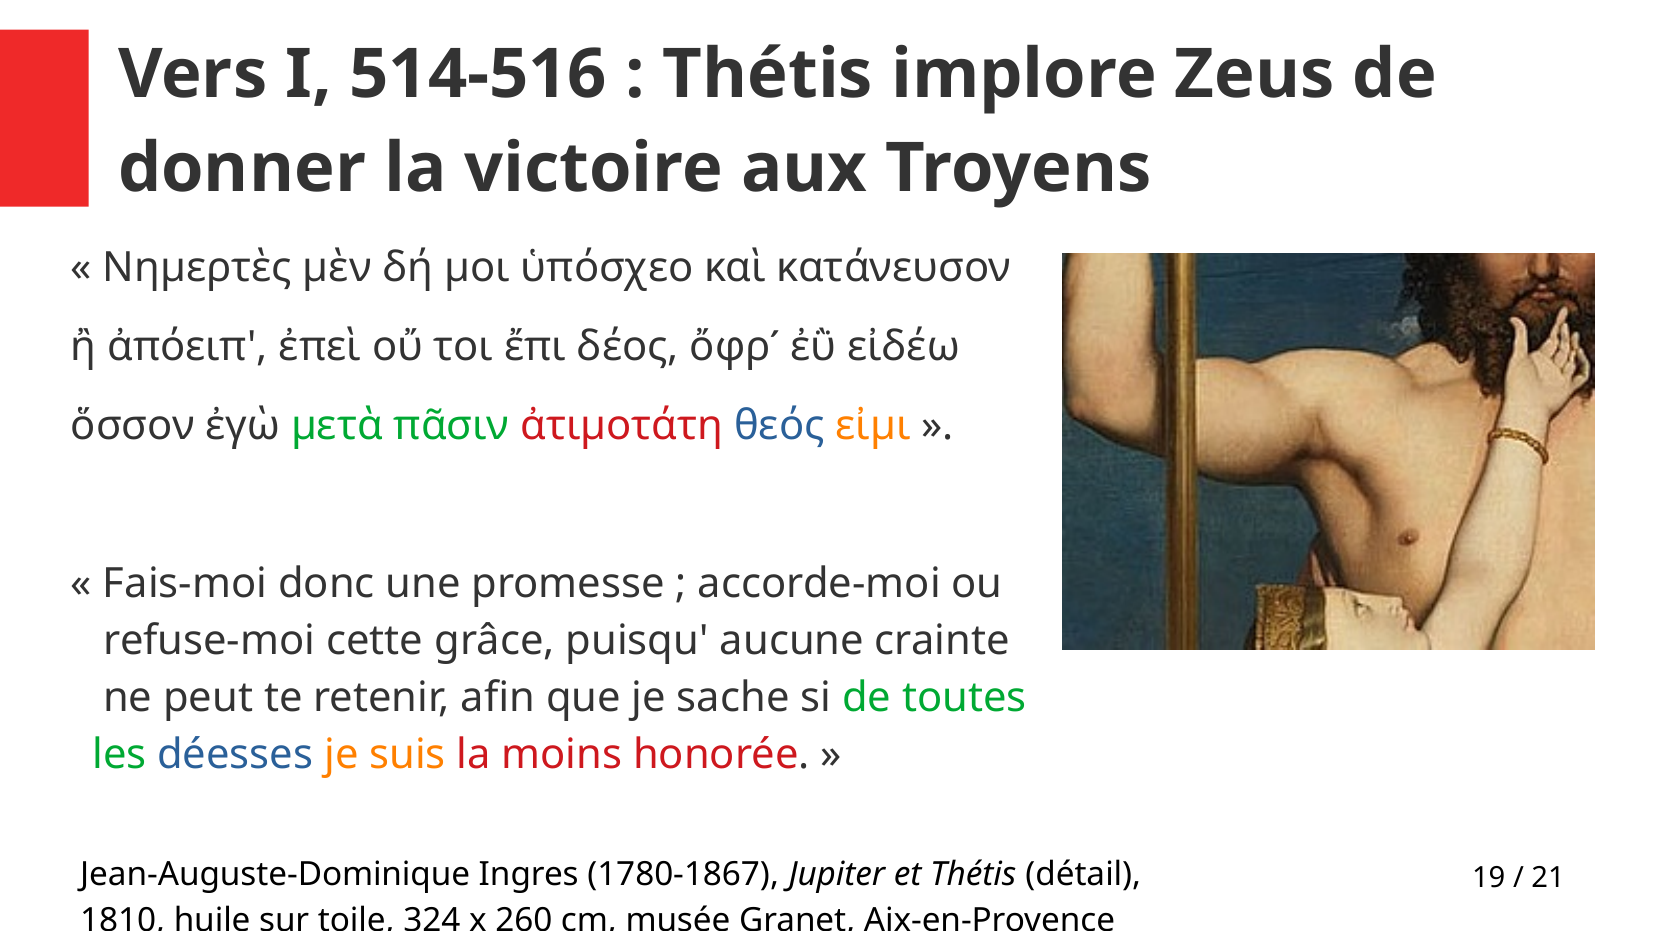

# Vers I, 514-516 : Thétis implore Zeus de donner la victoire aux Troyens
« Νημερτὲς μὲν δή μοι ὑπόσχεο καὶ κατάνευσον
ἢ ἀπόειπ', ἐπεὶ οὔ τοι ἔπι δέος, ὄφρʹ ἐῢ εἰδέω
ὅσσον ἐγὼ μετὰ πᾶσιν ἀτιμοτάτη θεός εἰμι ».
« Fais-moi donc une promesse ; accorde-moi ou refuse-moi cette grâce, puisqu' aucune crainte ne peut te retenir, afin que je sache si de toutes les déesses je suis la moins honorée. »
Jean-Auguste-Dominique Ingres (1780-1867), Jupiter et Thétis (détail), 1810, huile sur toile, 324 x 260 cm, musée Granet, Aix-en-Provence
19